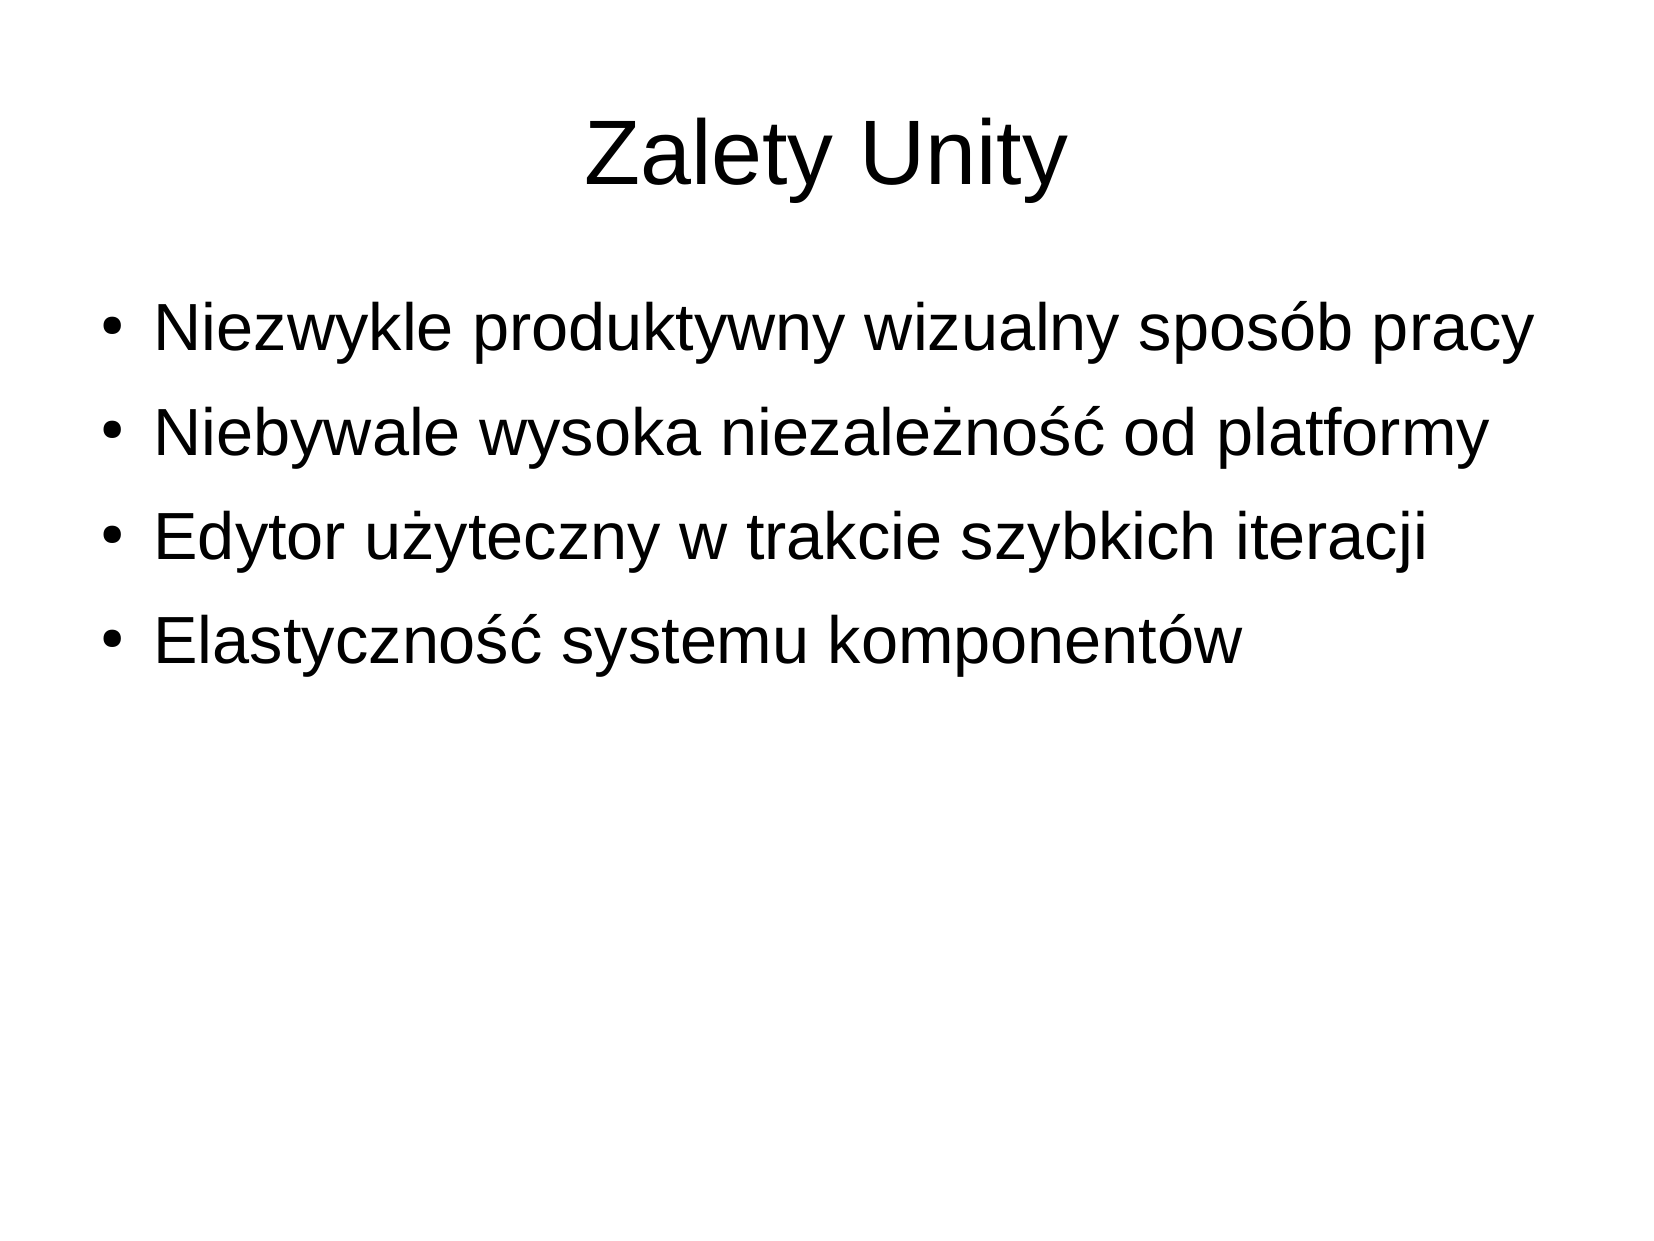

# Zalety Unity
Niezwykle produktywny wizualny sposób pracy
Niebywale wysoka niezależność od platformy
Edytor użyteczny w trakcie szybkich iteracji
Elastyczność systemu komponentów